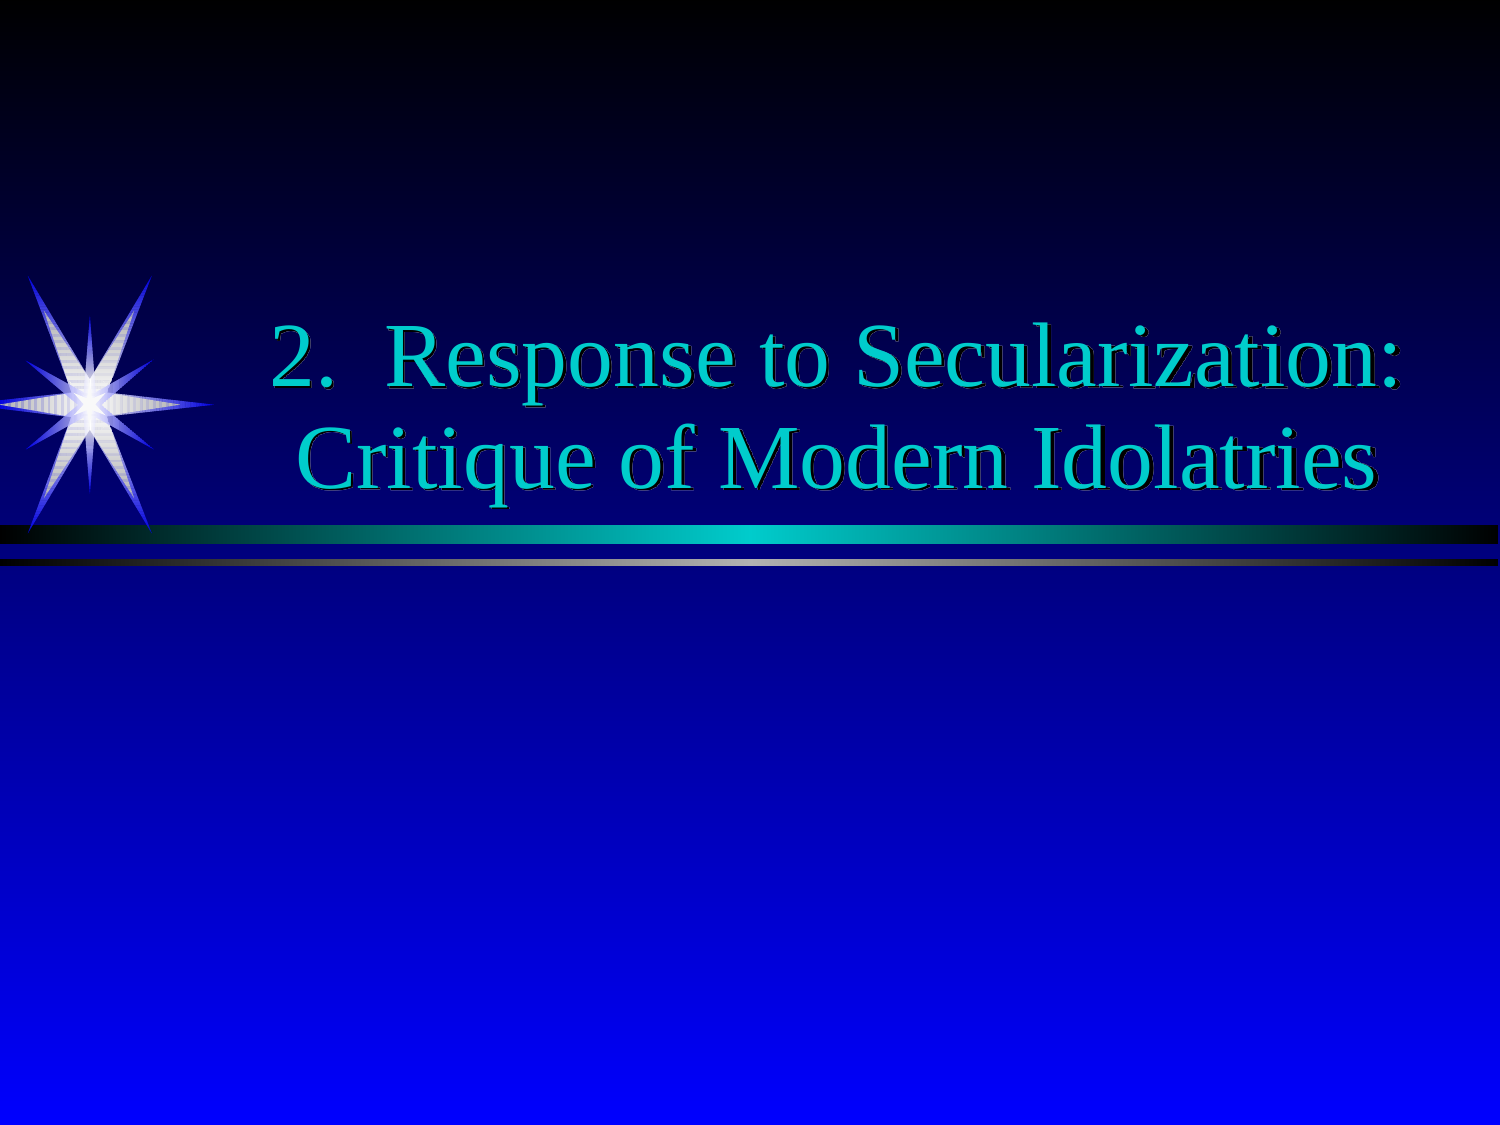

# 2. Response to Secularization: Critique of Modern Idolatries